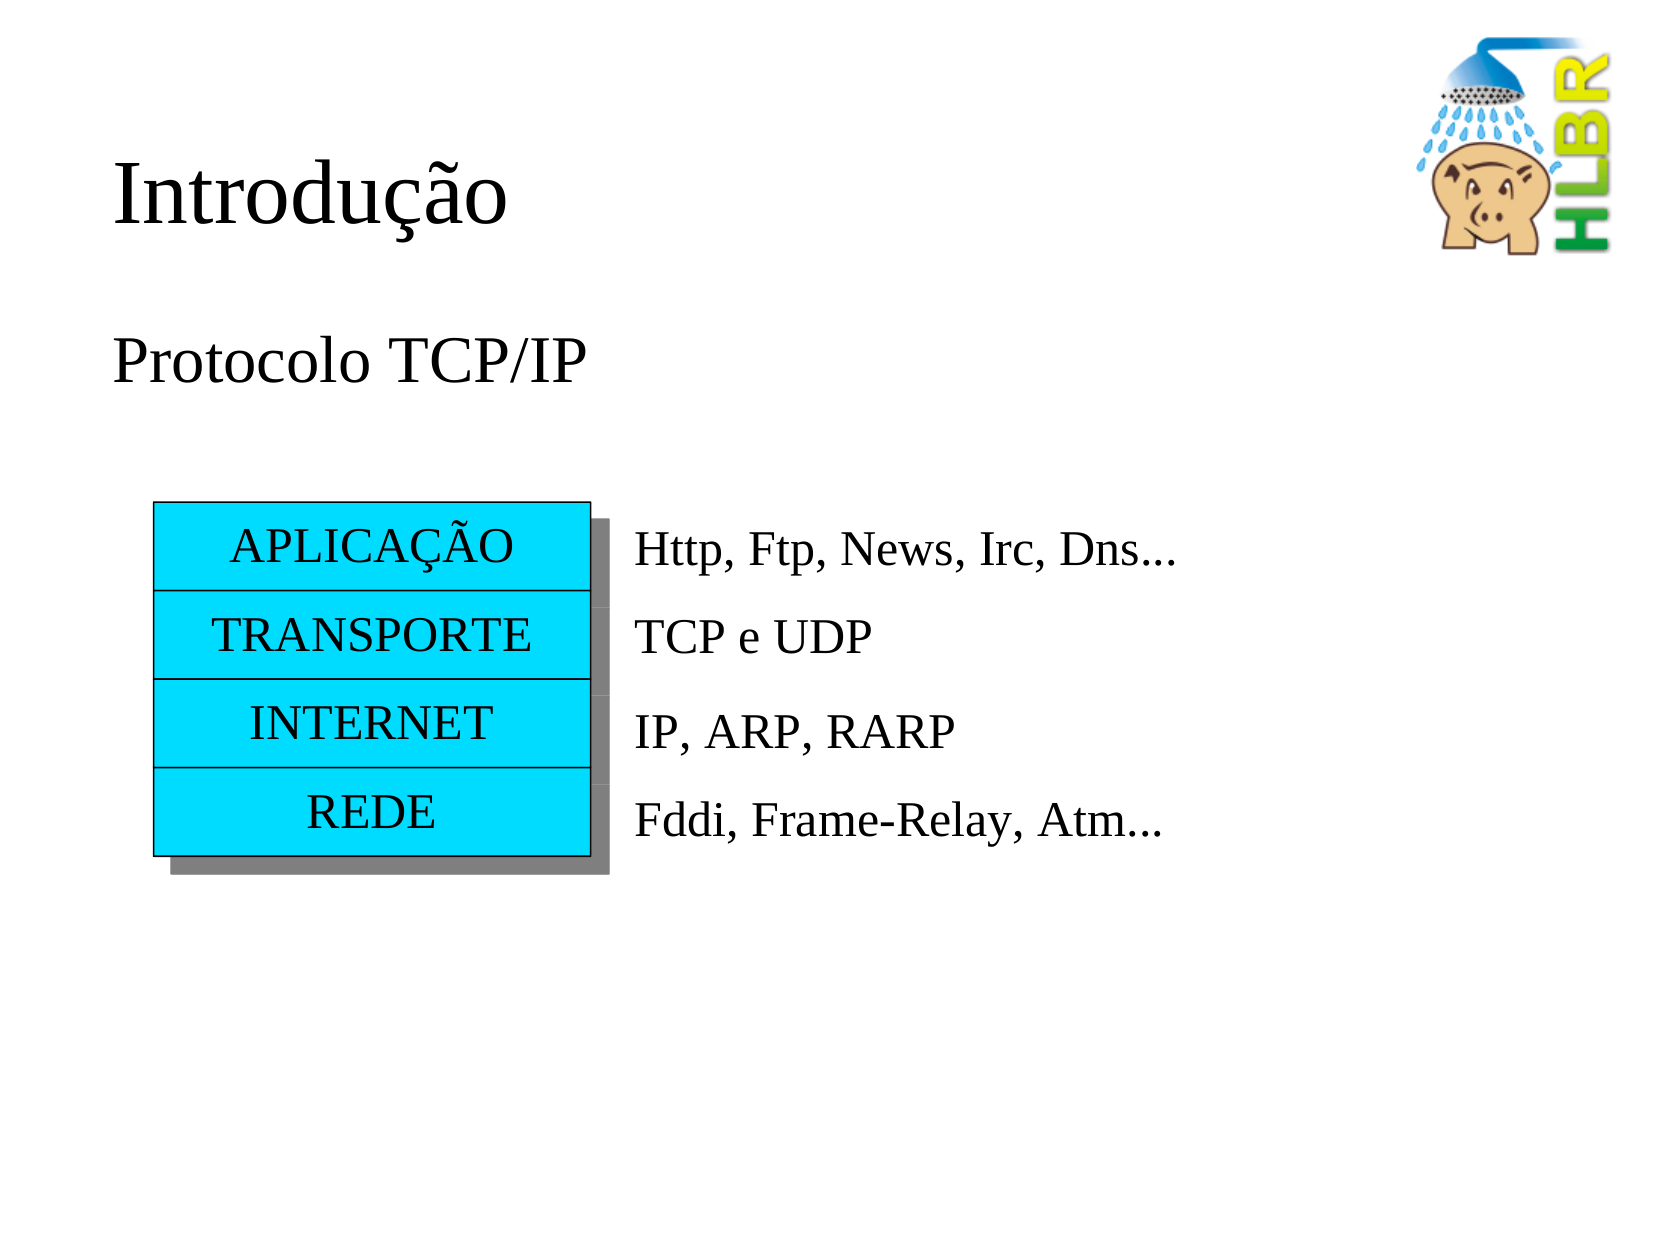

# Introdução
Protocolo TCP/IP
APLICAÇÃO
TRANSPORTE
INTERNET
REDE
Http, Ftp, News, Irc, Dns...
TCP e UDP
IP, ARP, RARP
Fddi, Frame-Relay, Atm...